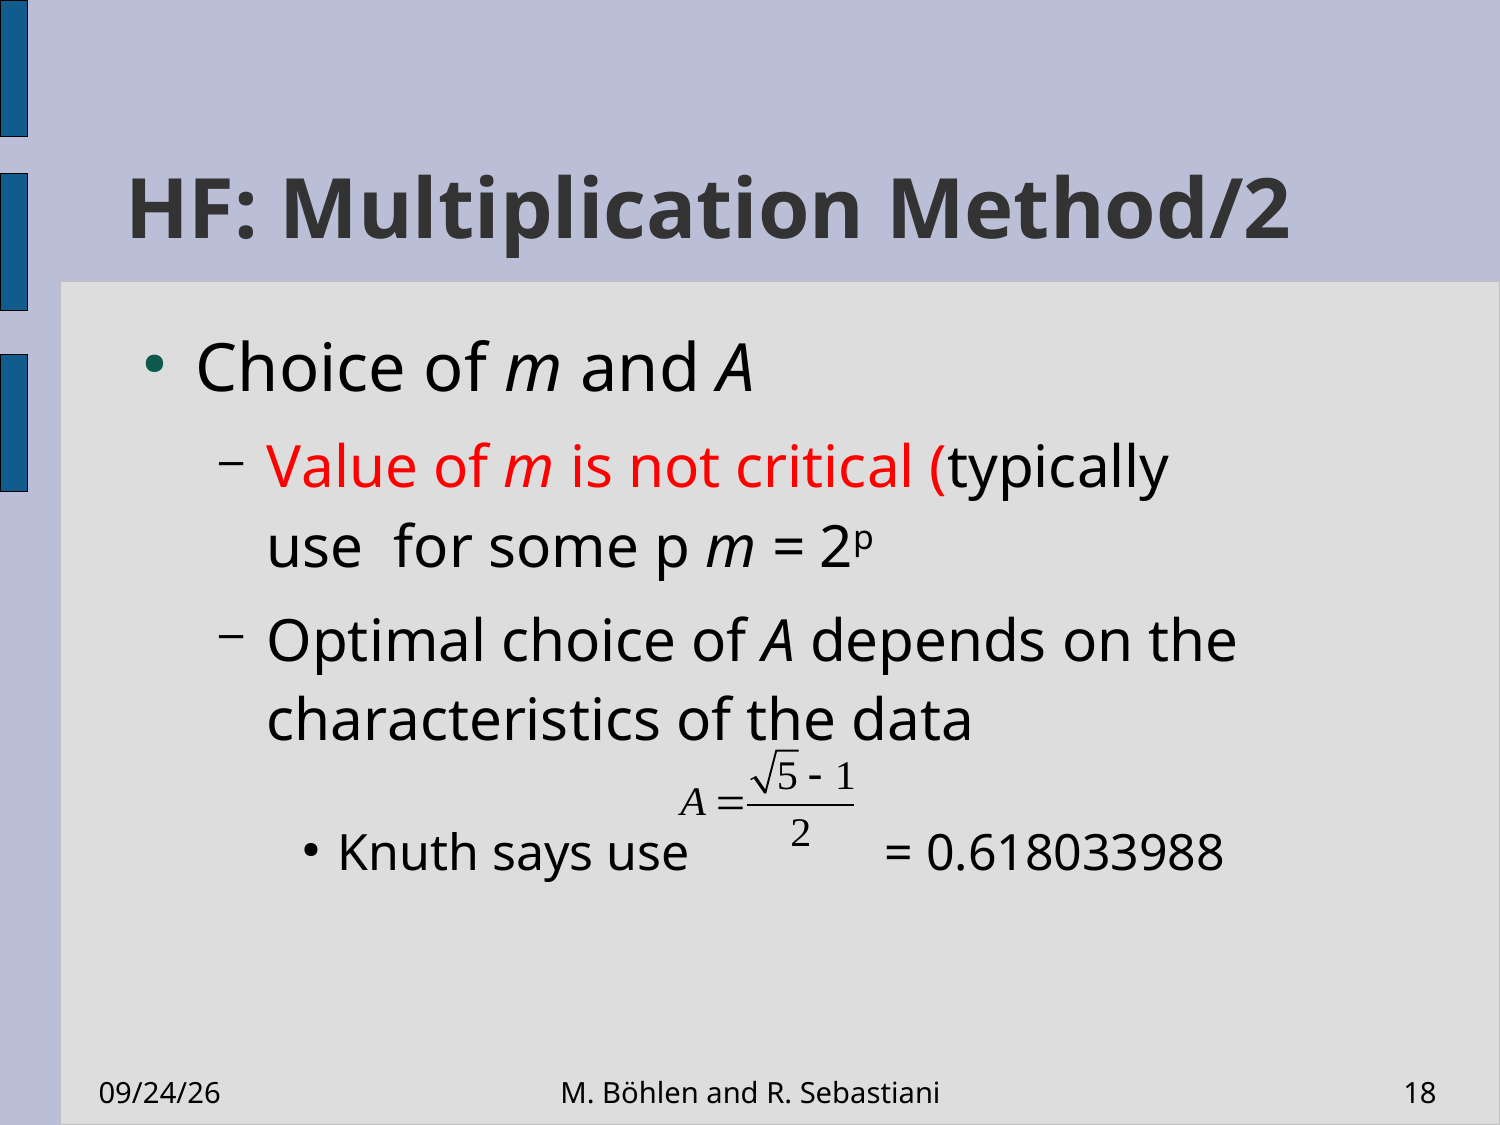

# HF: Multiplication Method/2
Choice of m and A
Value of m is not critical (typically use for some p m = 2p
Optimal choice of A depends on the characteristics of the data
Knuth says use = 0.618033988
M. Böhlen and R. Sebastiani
18